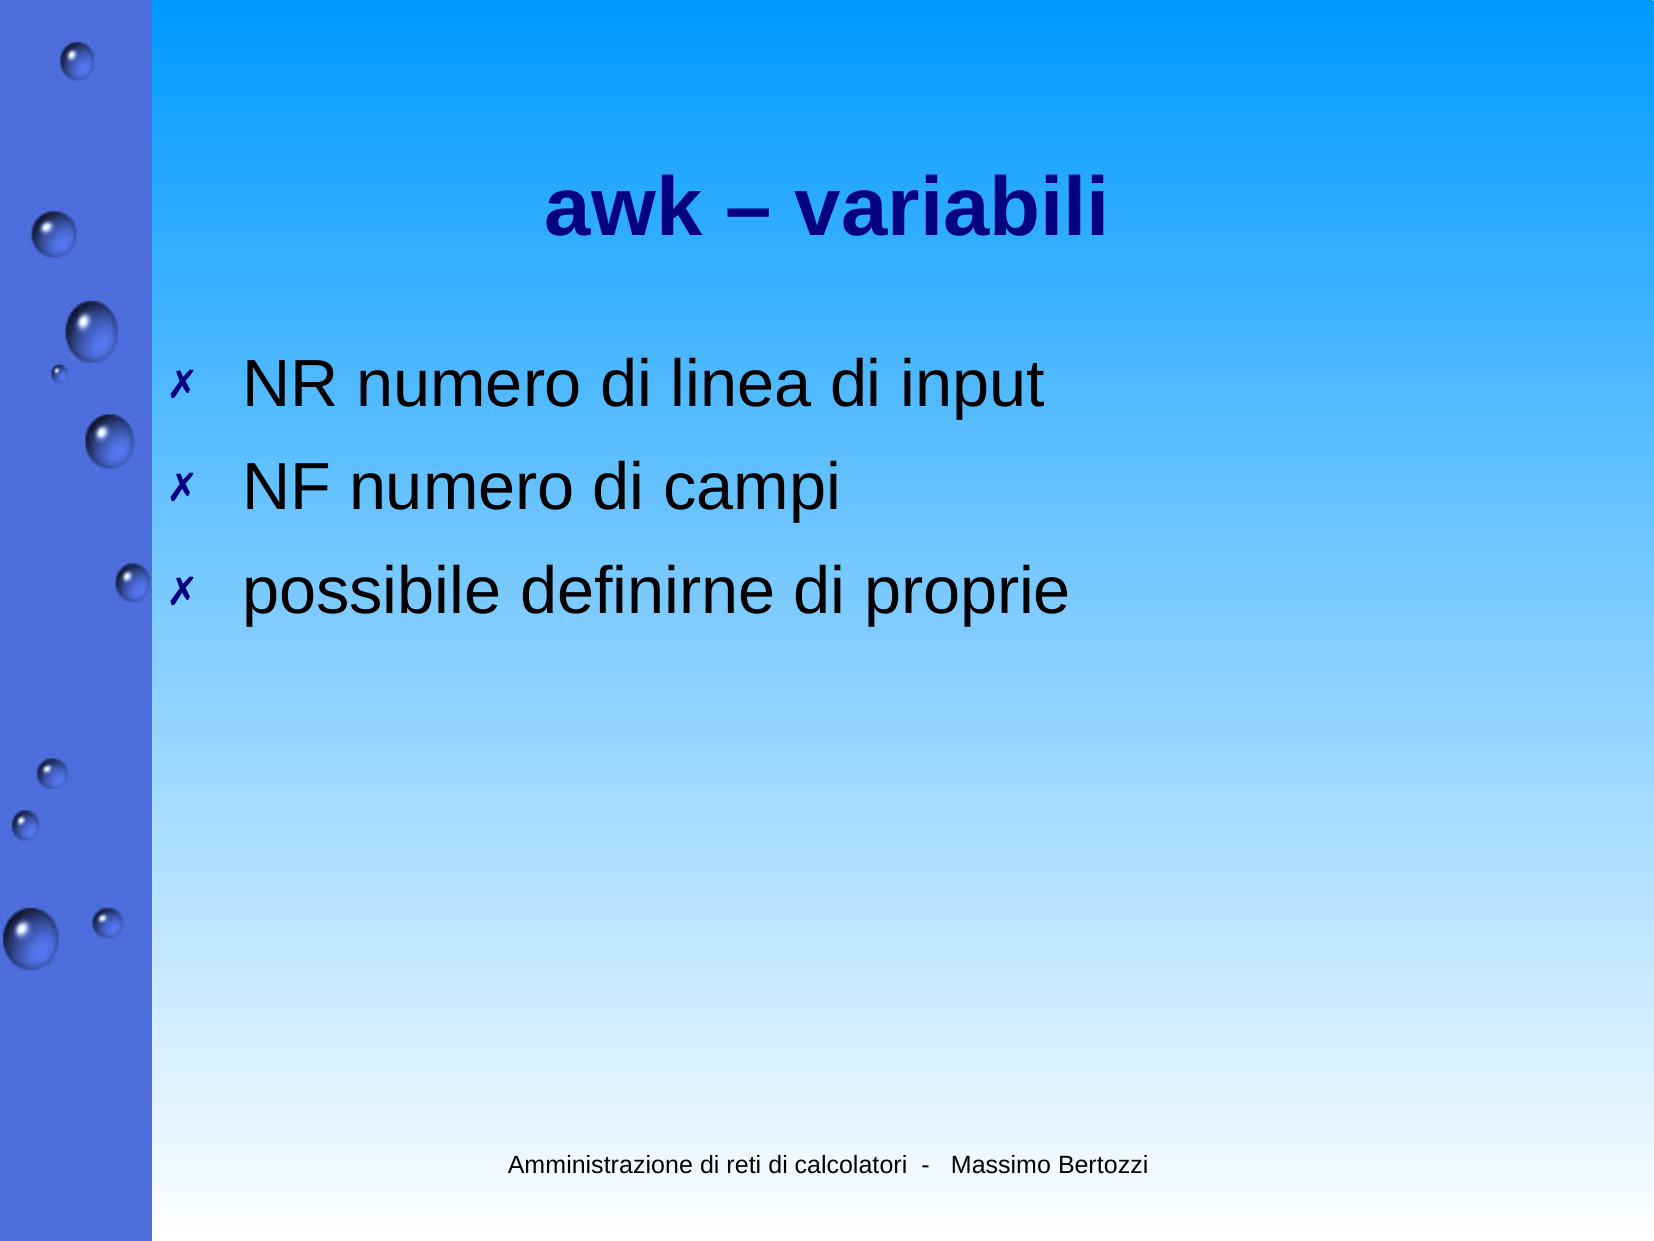

# awk – variabili
NR numero di linea di input
NF numero di campi
possibile definirne di proprie